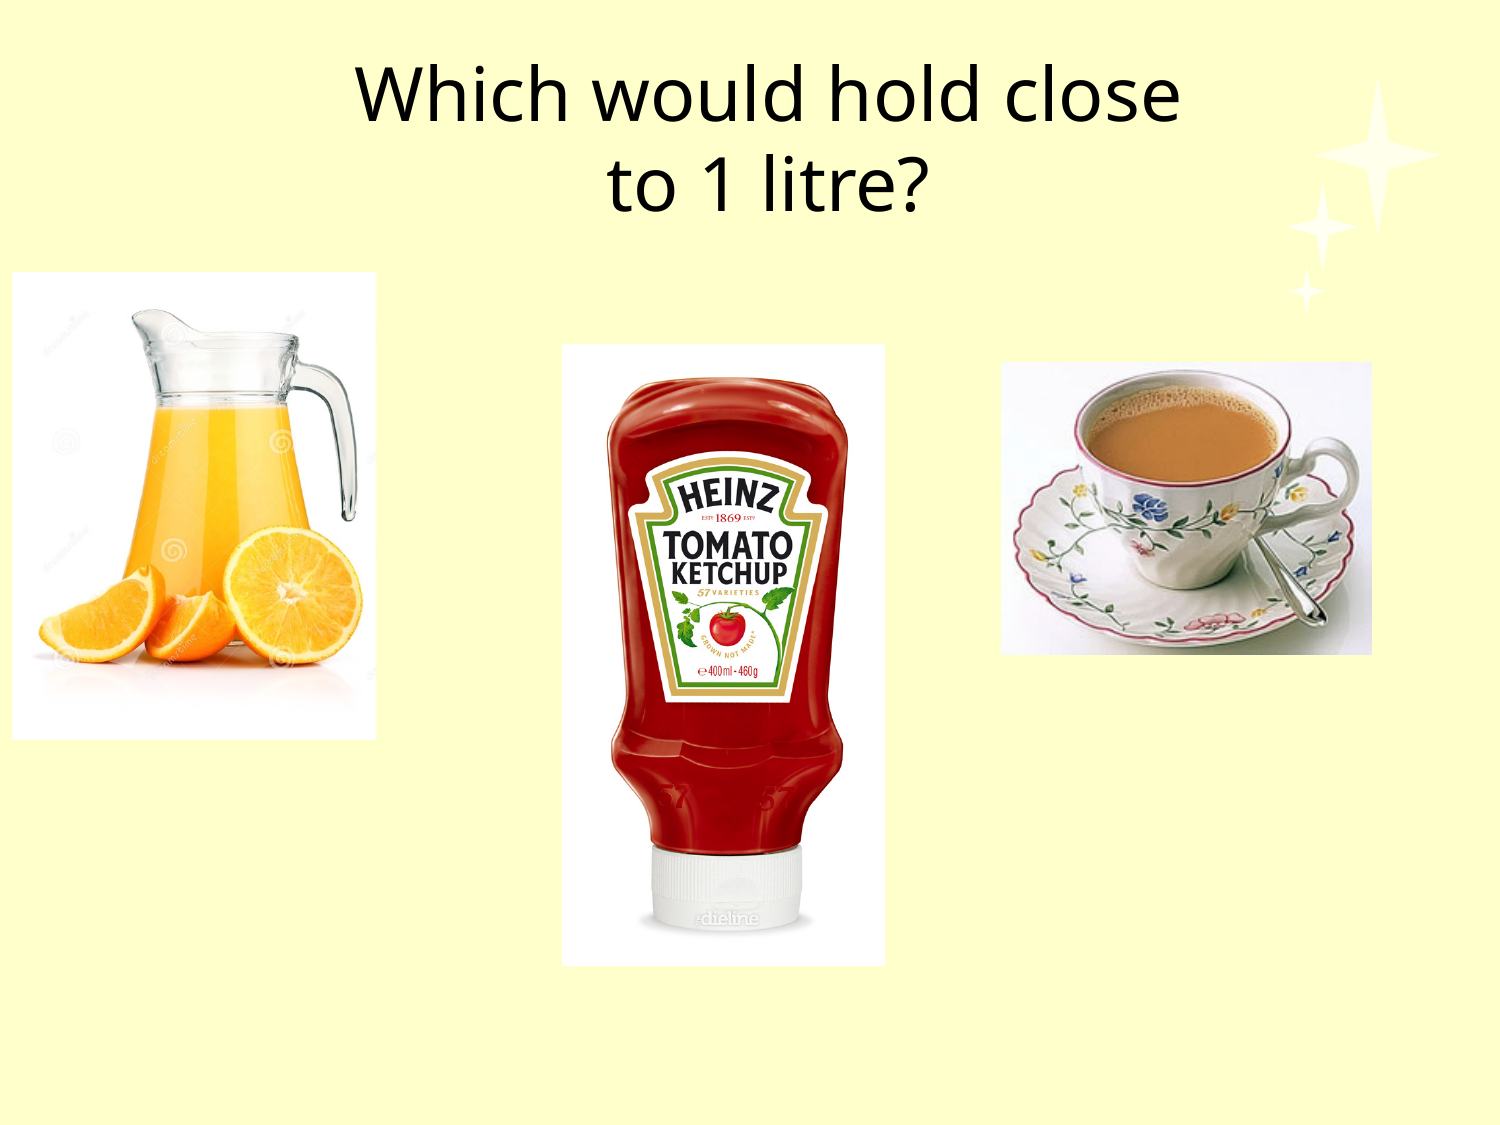

Which would hold close to 1 litre?